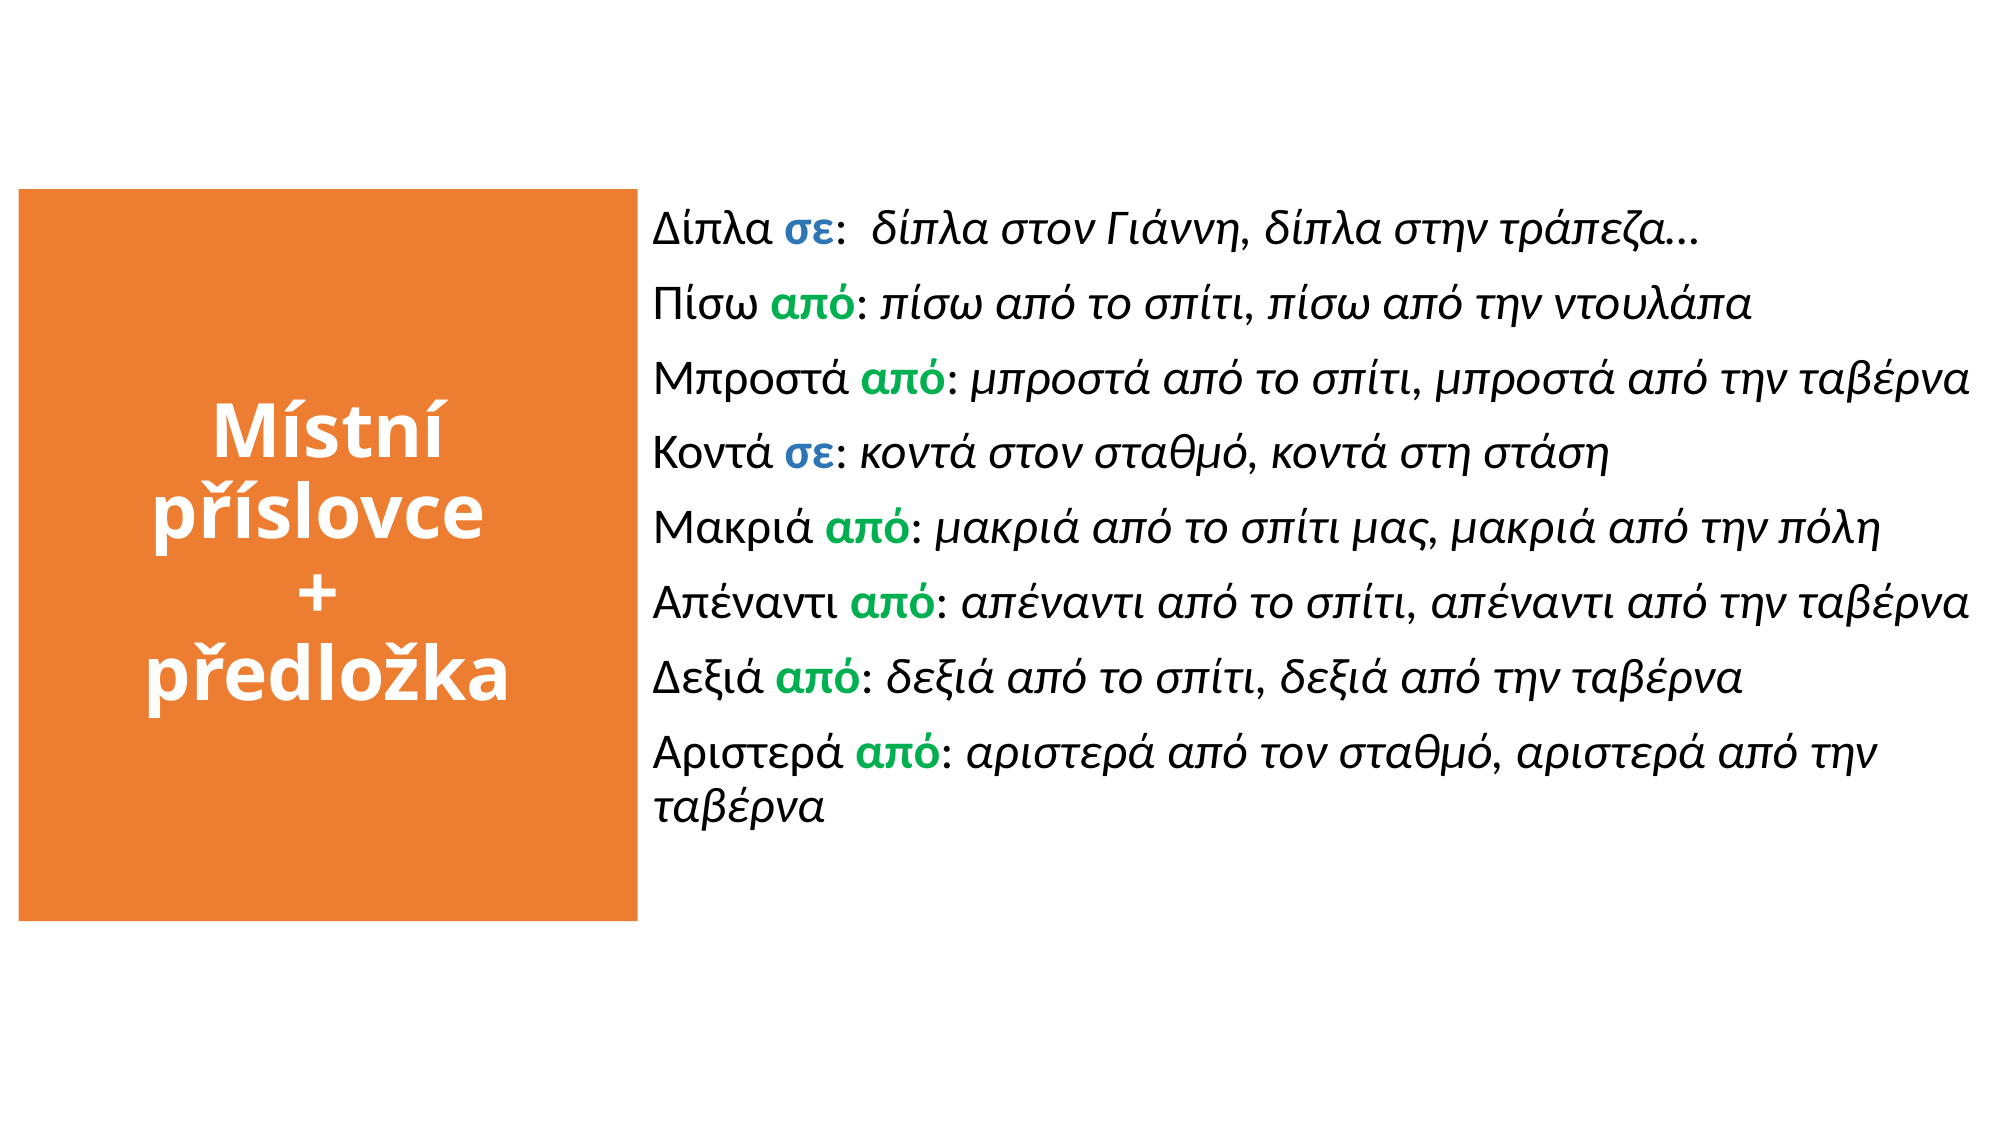

Δίπλα σε: δίπλα στον Γιάννη, δίπλα στην τράπεζα…
Πίσω από: πίσω από το σπίτι, πίσω από την ντουλάπα
Mπροστά από: μπροστά από το σπίτι, μπροστά από την ταβέρνα
Κοντά σε: κοντά στον σταθμό, κοντά στη στάση
Μακριά από: μακριά από το σπίτι μας, μακριά από την πόλη
Απέναντι από: απέναντι από το σπίτι, απέναντι από την ταβέρνα
Δεξιά από: δεξιά από το σπίτι, δεξιά από την ταβέρνα
Αριστερά από: αριστερά από τον σταθμό, αριστερά από την ταβέρνα
# Místní příslovce + předložka